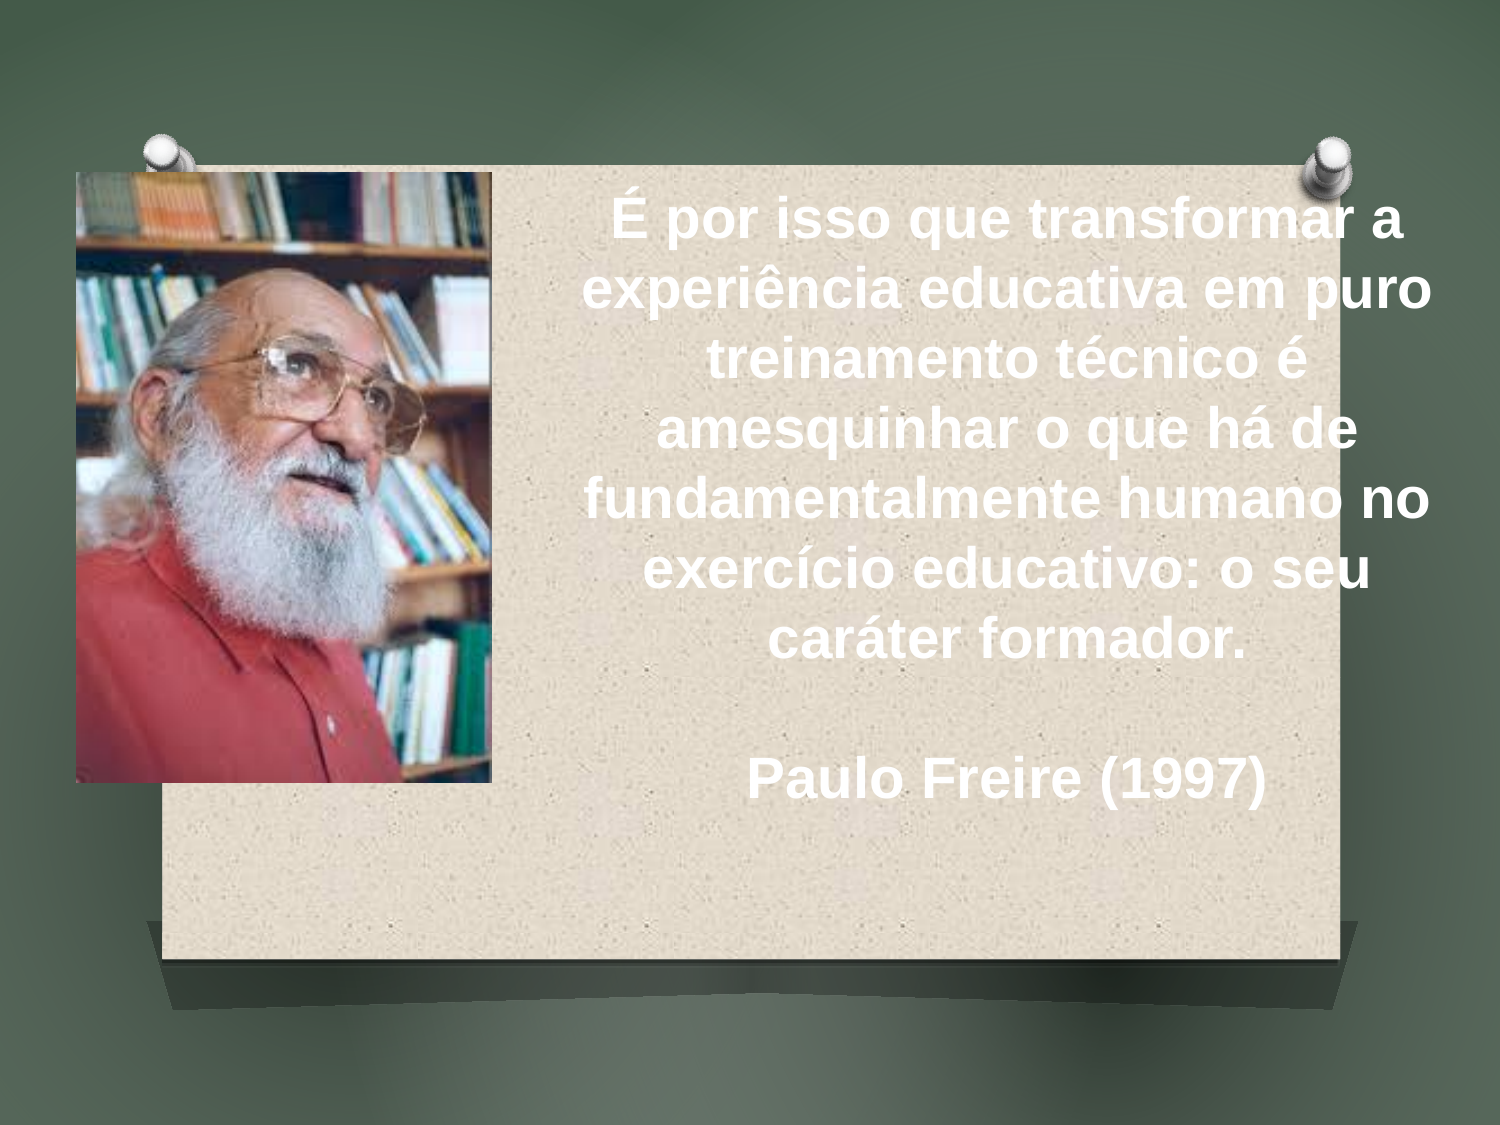

É por isso que transformar a experiência educativa em puro treinamento técnico é amesquinhar o que há de fundamentalmente humano no exercício educativo: o seu caráter formador.
Paulo Freire (1997)